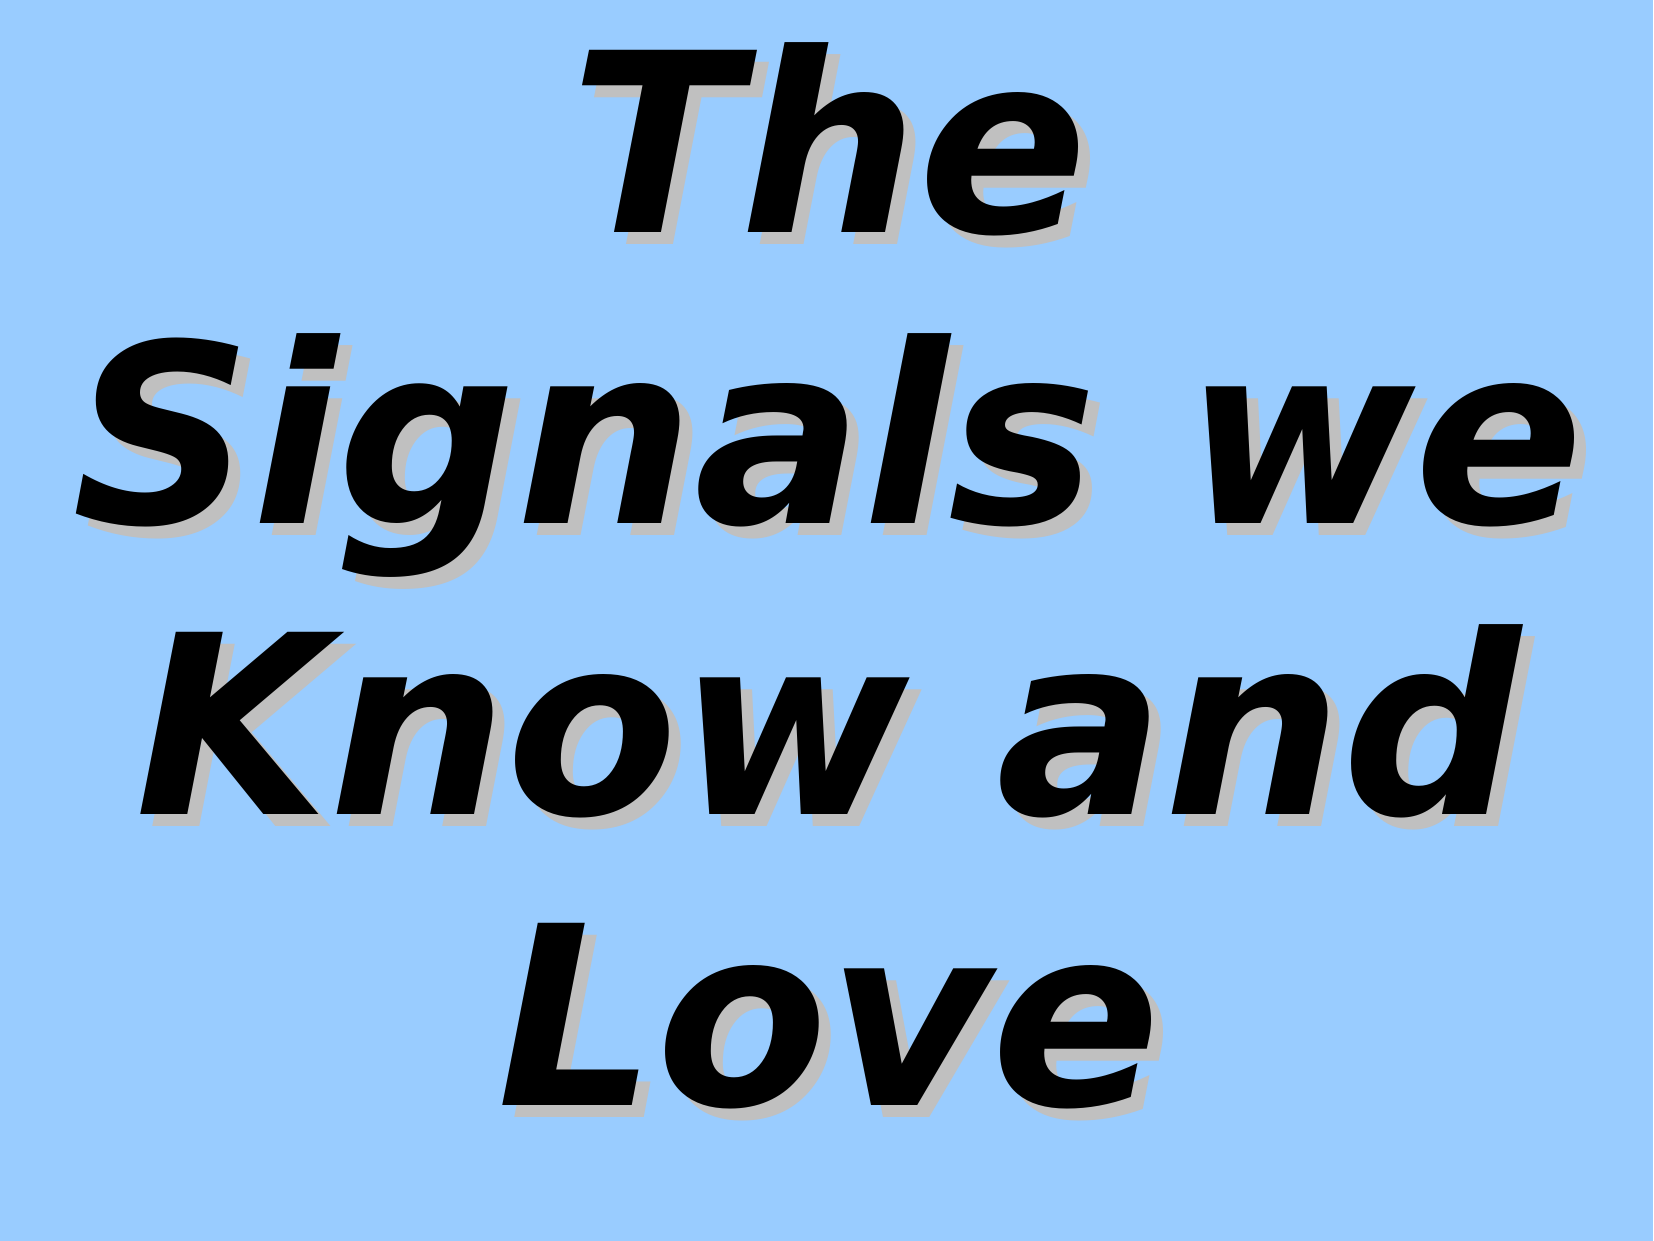

# The Signals we Know and Love